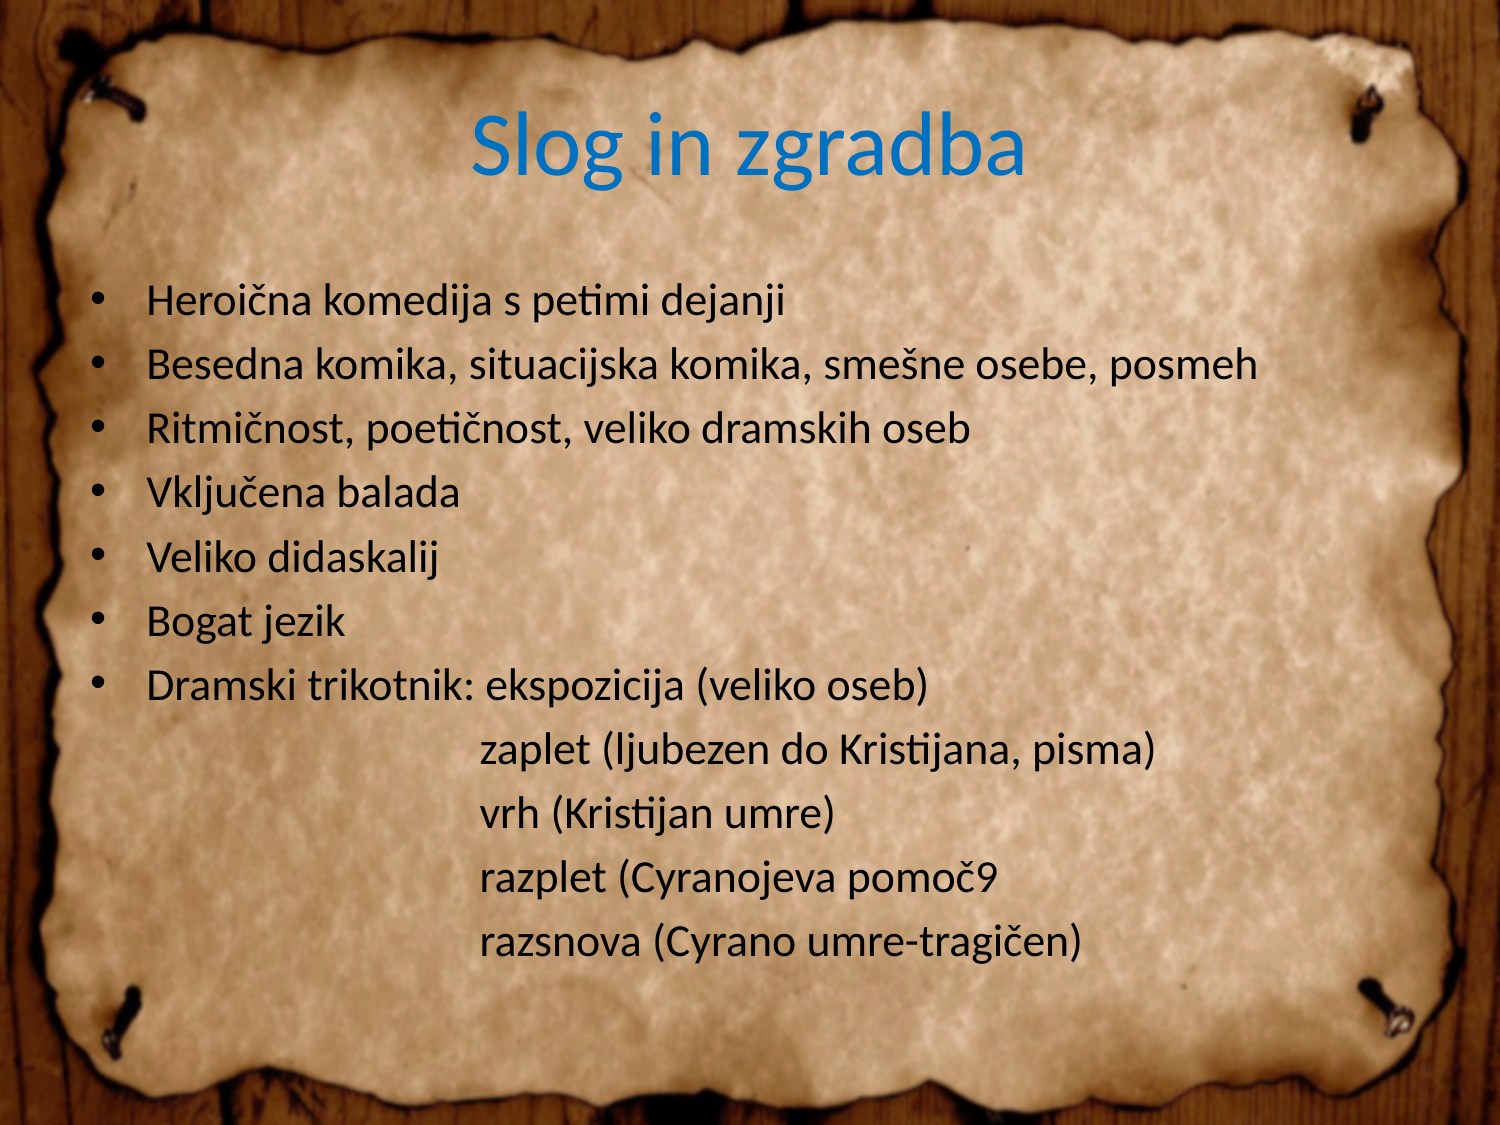

# Slog in zgradba
Heroična komedija s petimi dejanji
Besedna komika, situacijska komika, smešne osebe, posmeh
Ritmičnost, poetičnost, veliko dramskih oseb
Vključena balada
Veliko didaskalij
Bogat jezik
Dramski trikotnik: ekspozicija (veliko oseb)
 zaplet (ljubezen do Kristijana, pisma)
 vrh (Kristijan umre)
 razplet (Cyranojeva pomoč9
 razsnova (Cyrano umre-tragičen)